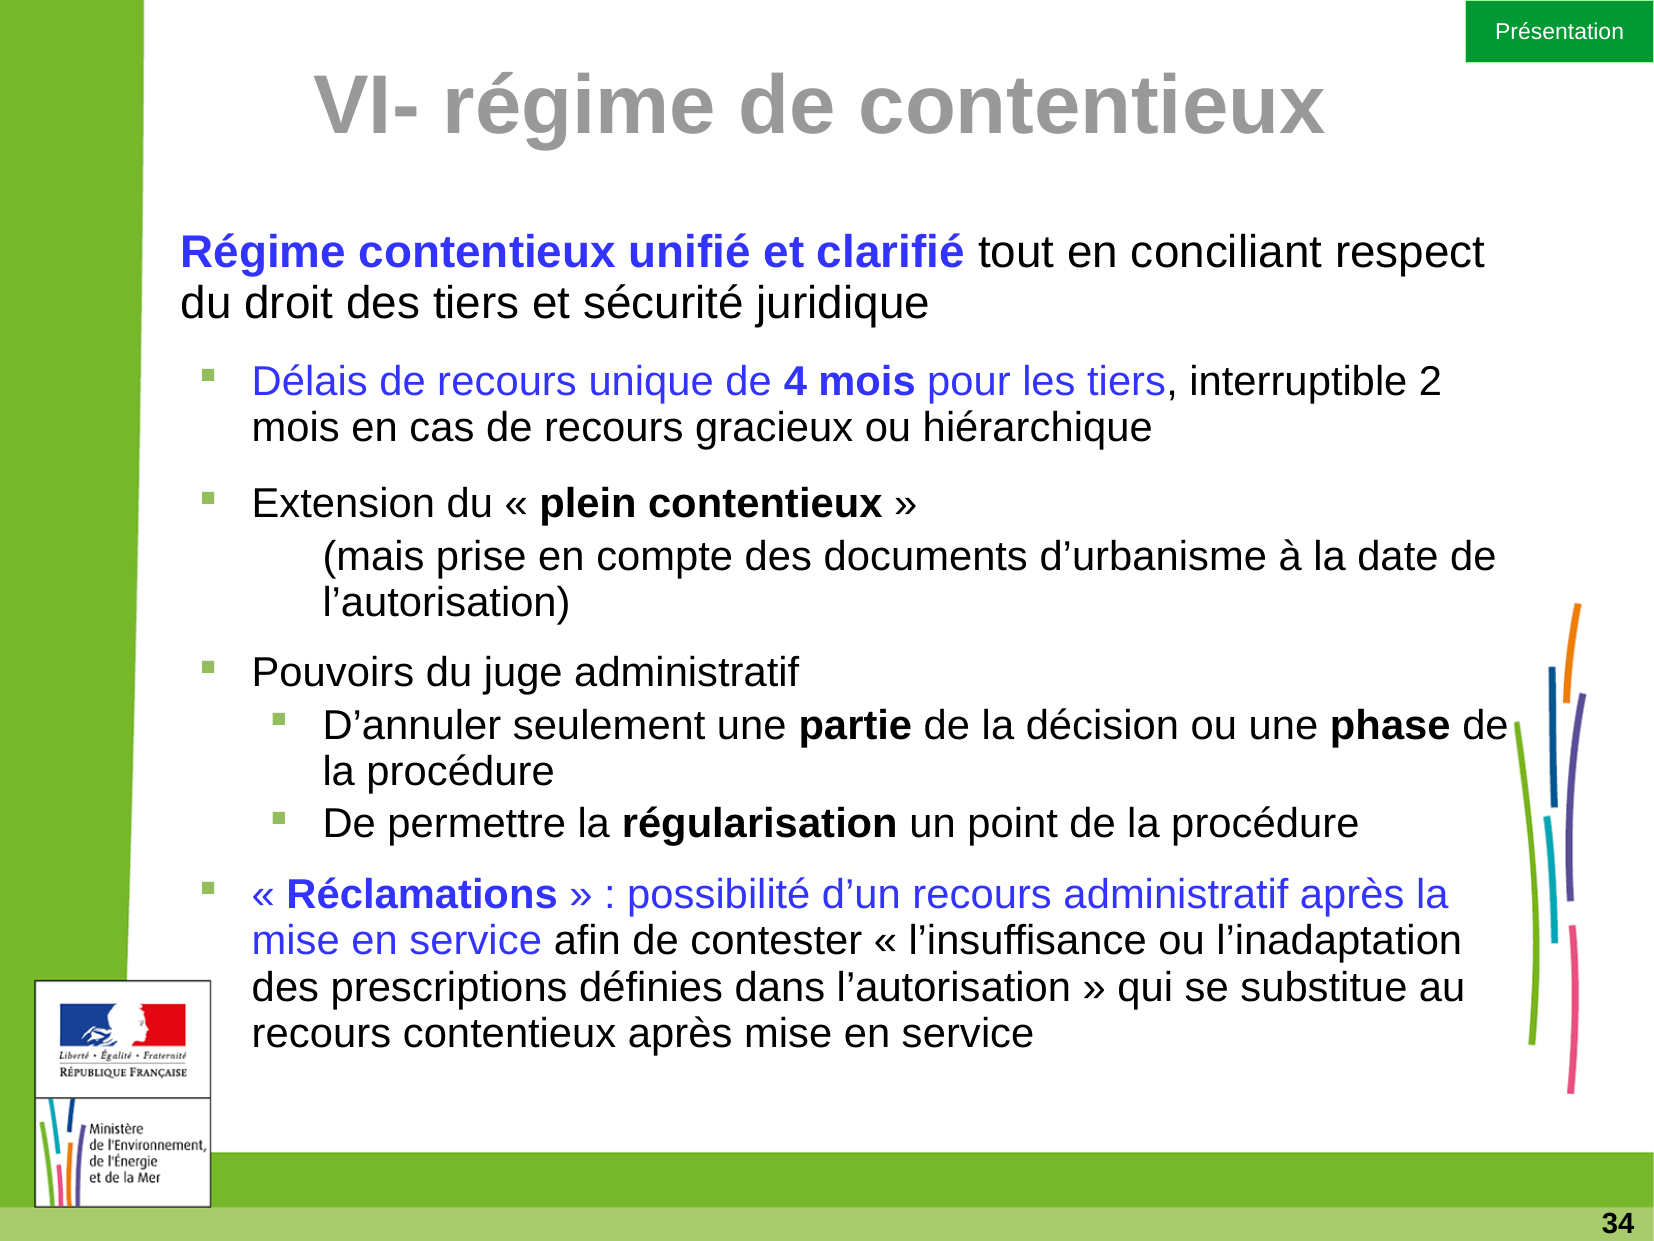

Présentation
# VI- régime de contentieux
Régime contentieux unifié et clarifié tout en conciliant respect du droit des tiers et sécurité juridique
Délais de recours unique de 4 mois pour les tiers, interruptible 2 mois en cas de recours gracieux ou hiérarchique
Extension du « plein contentieux »
(mais prise en compte des documents d’urbanisme à la date de l’autorisation)
Pouvoirs du juge administratif
D’annuler seulement une partie de la décision ou une phase de la procédure
De permettre la régularisation un point de la procédure
« Réclamations » : possibilité d’un recours administratif après la mise en service afin de contester « l’insuffisance ou l’inadaptation des prescriptions définies dans l’autorisation » qui se substitue au recours contentieux après mise en service